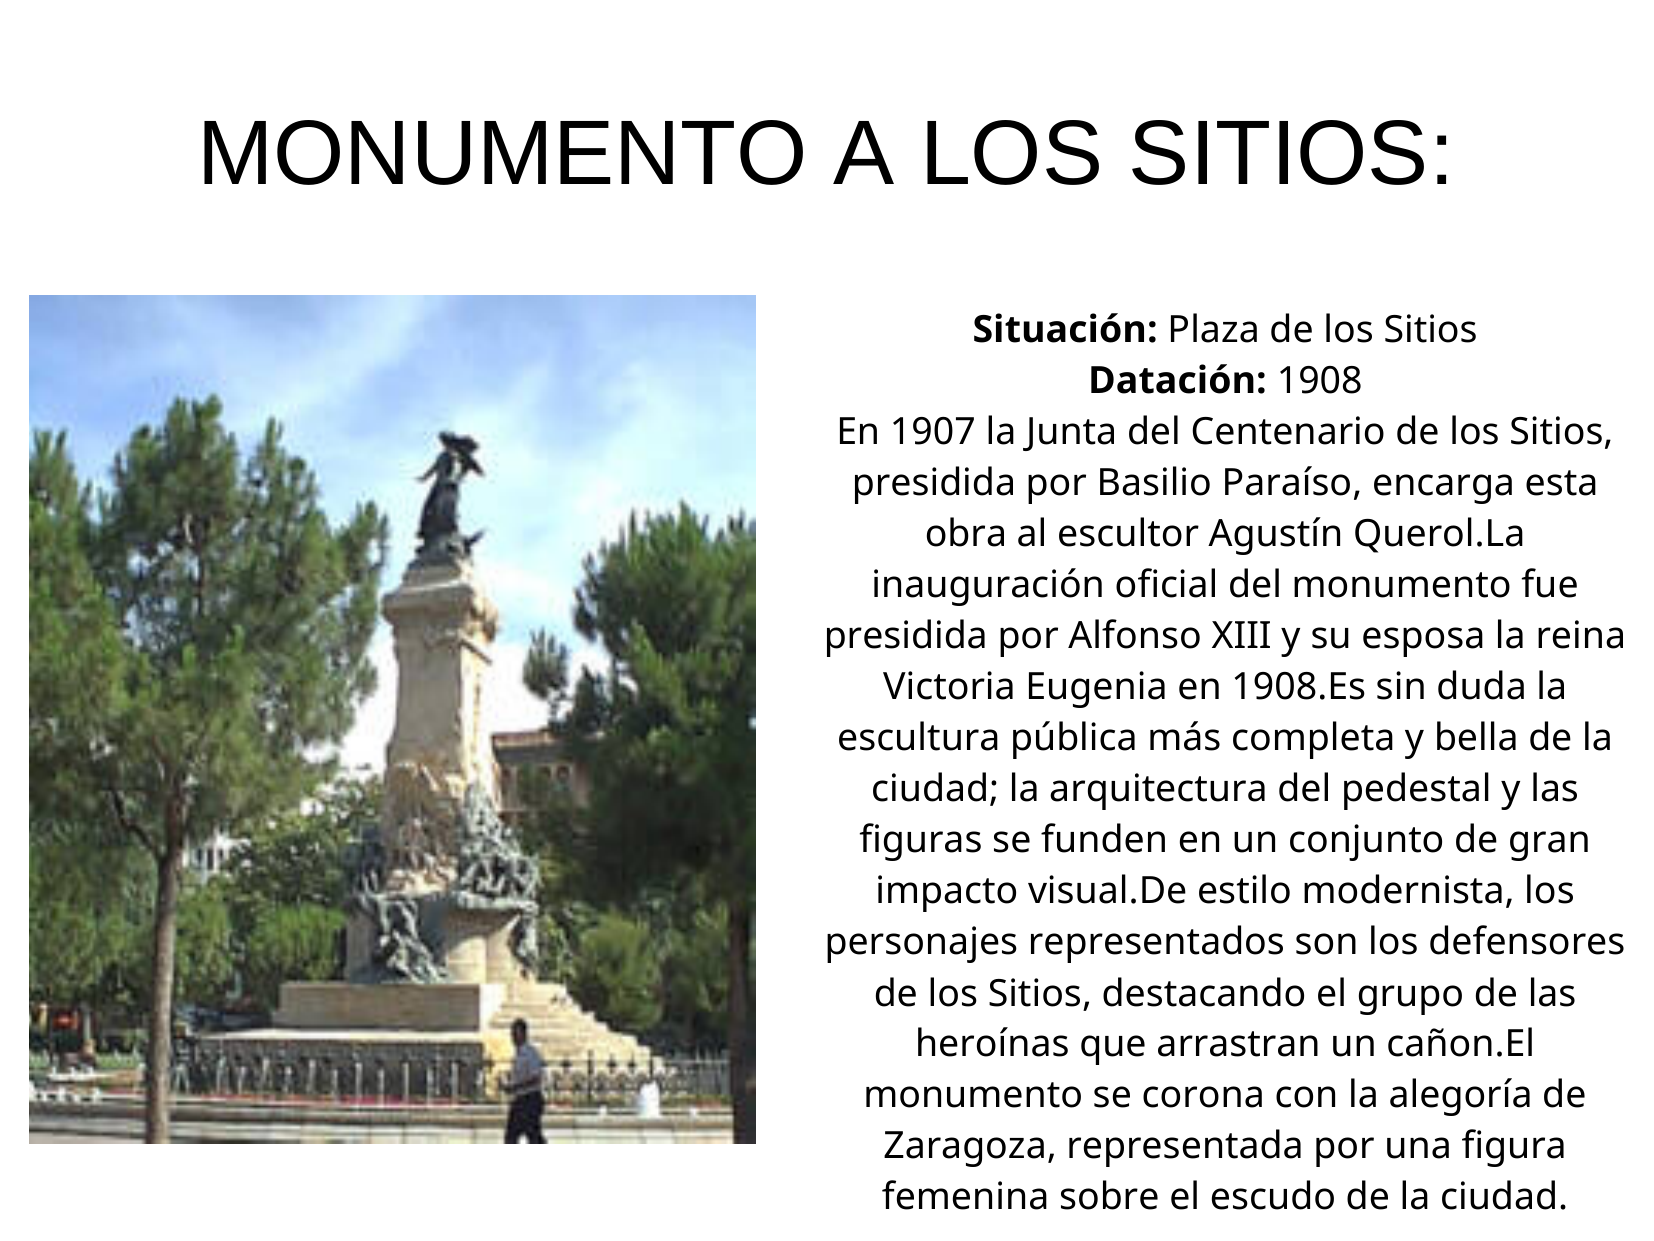

# MONUMENTO A LOS SITIOS:
Situación: Plaza de los Sitios
Datación: 1908
En 1907 la Junta del Centenario de los Sitios, presidida por Basilio Paraíso, encarga esta obra al escultor Agustín Querol.La inauguración oficial del monumento fue presidida por Alfonso XIII y su esposa la reina Victoria Eugenia en 1908.Es sin duda la escultura pública más completa y bella de la ciudad; la arquitectura del pedestal y las figuras se funden en un conjunto de gran impacto visual.De estilo modernista, los personajes representados son los defensores de los Sitios, destacando el grupo de las heroínas que arrastran un cañon.El monumento se corona con la alegoría de Zaragoza, representada por una figura femenina sobre el escudo de la ciudad.